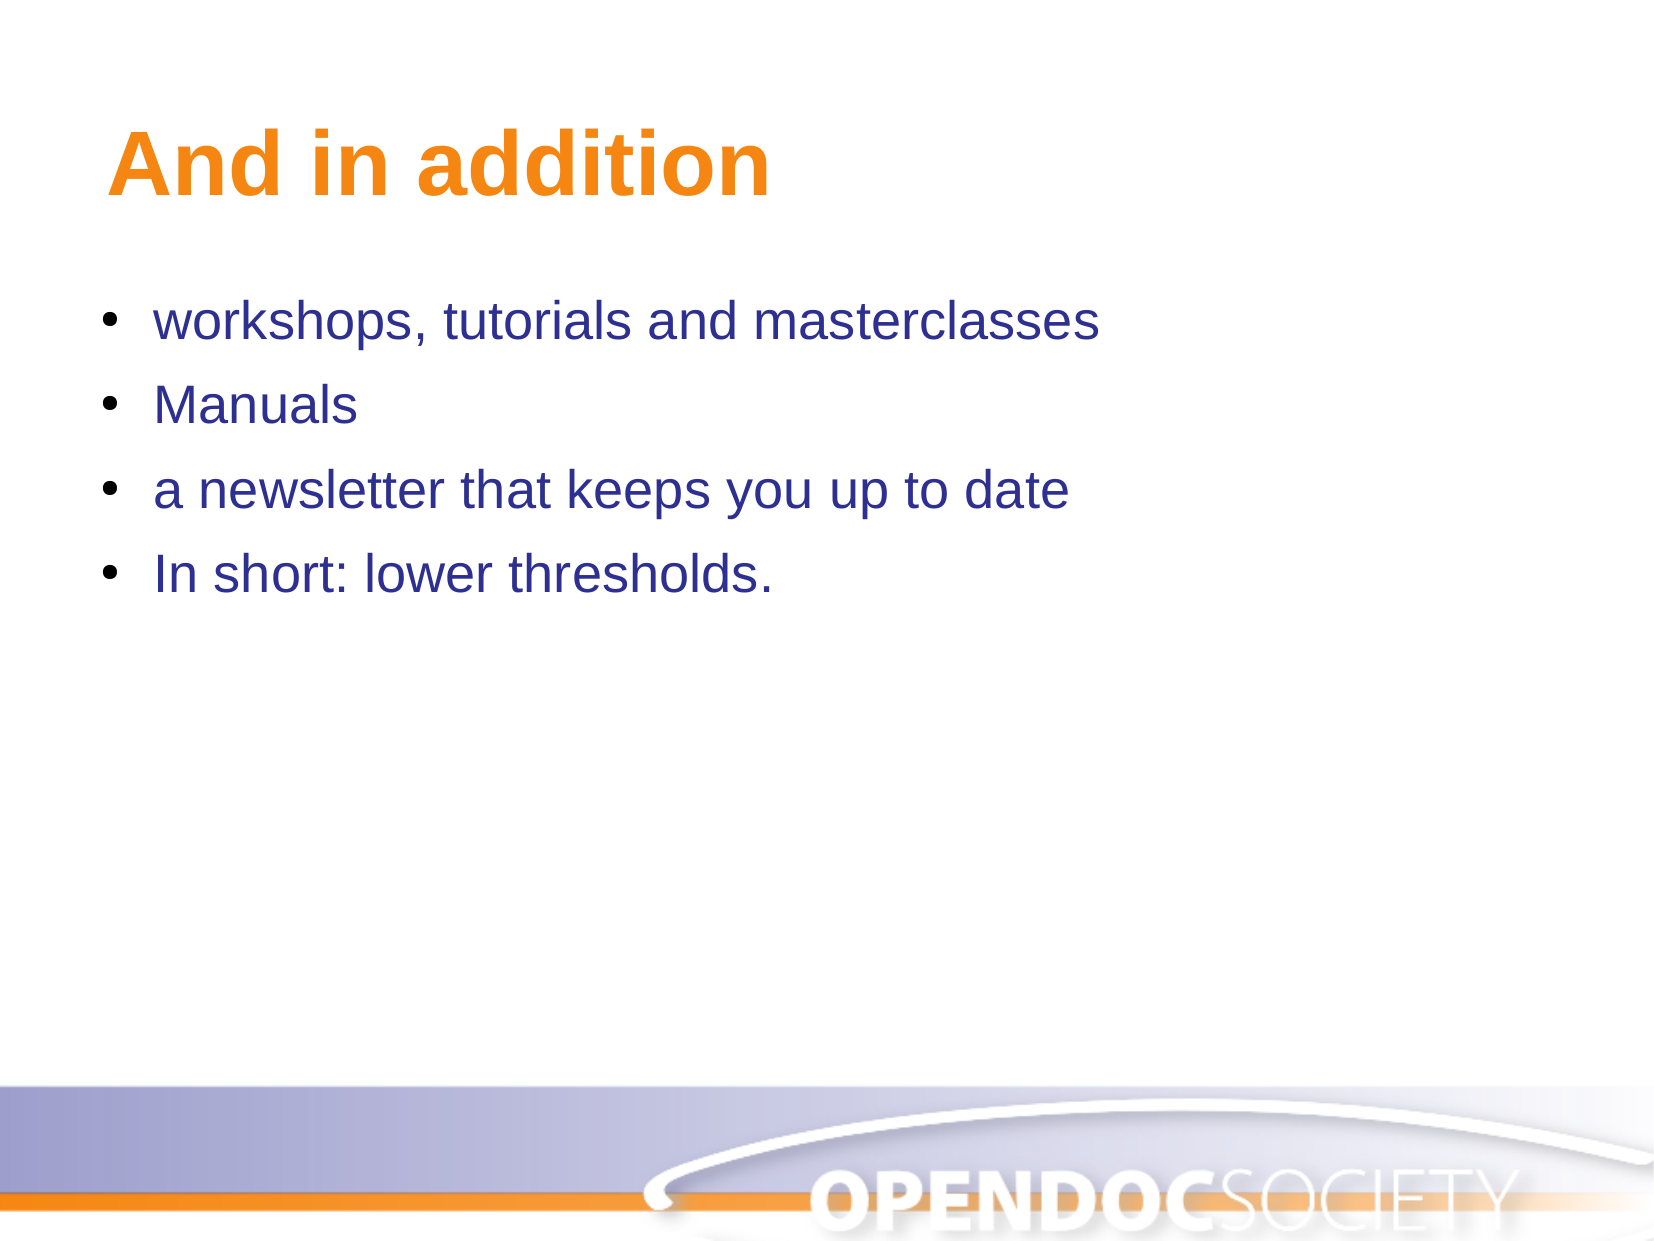

# And in addition
workshops, tutorials and masterclasses
Manuals
a newsletter that keeps you up to date
In short: lower thresholds.